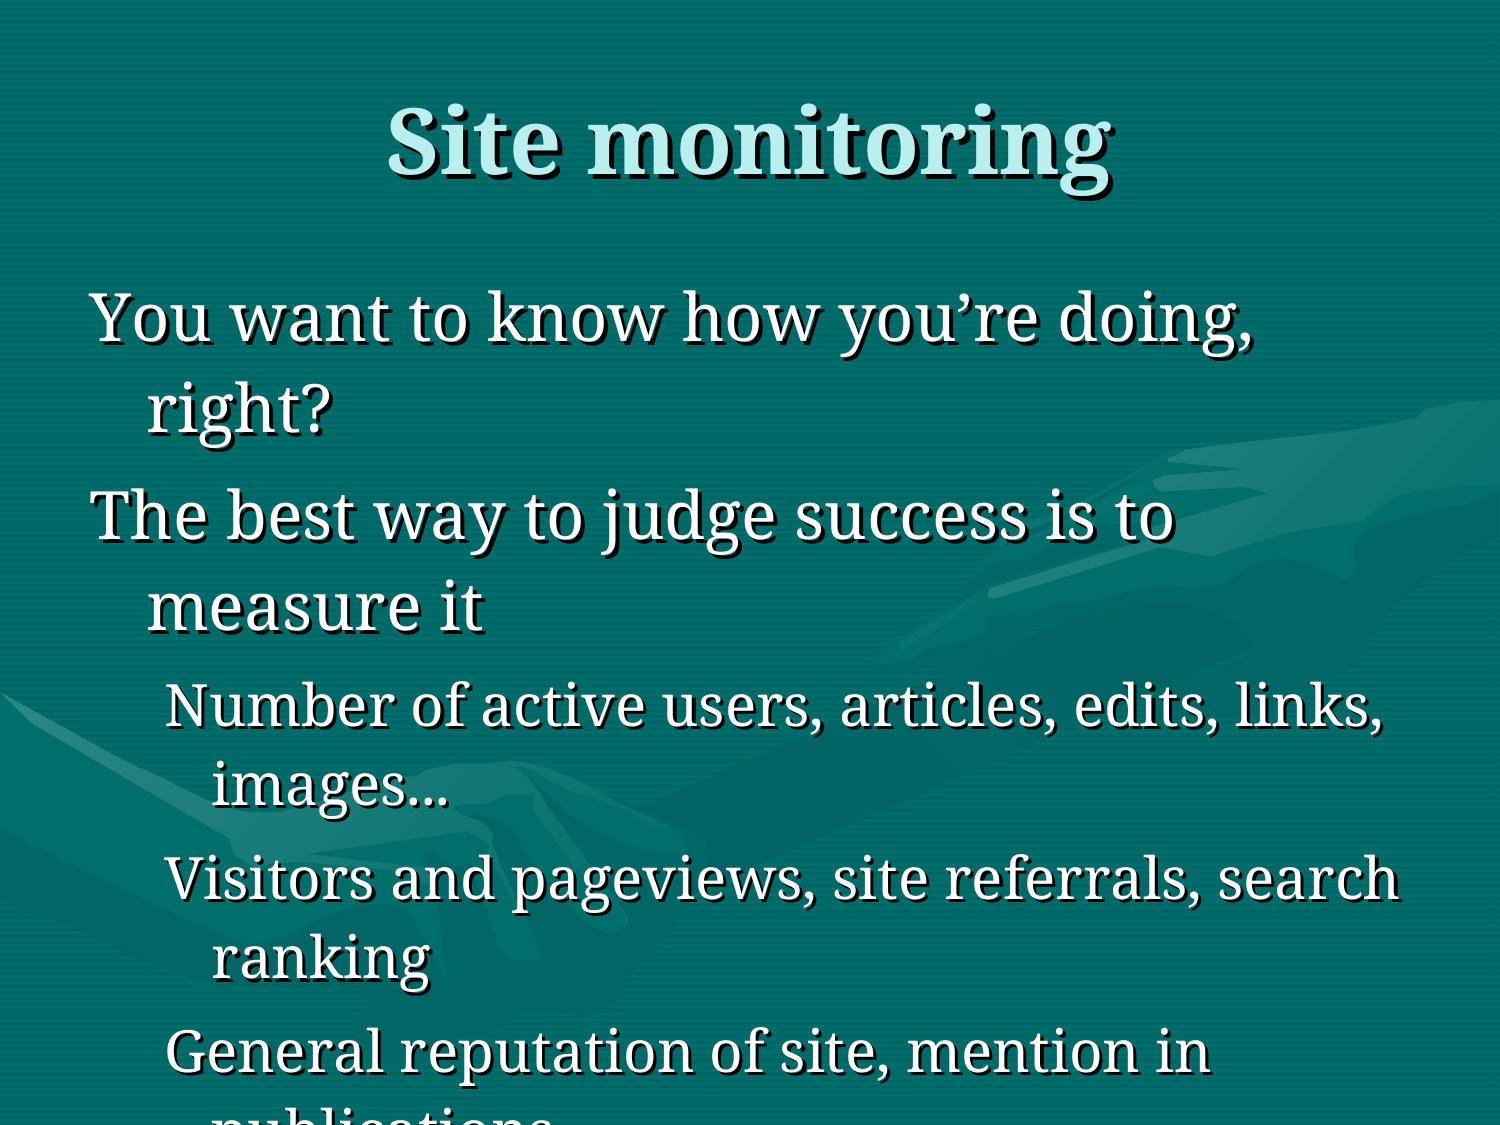

# Site monitoring
You want to know how you’re doing, right?
The best way to judge success is to measure it
Number of active users, articles, edits, links, images...
Visitors and pageviews, site referrals, search ranking
General reputation of site, mention in publications
Use this information to plan improvements
Popular articles, site navigation
It’s also great for promotional material